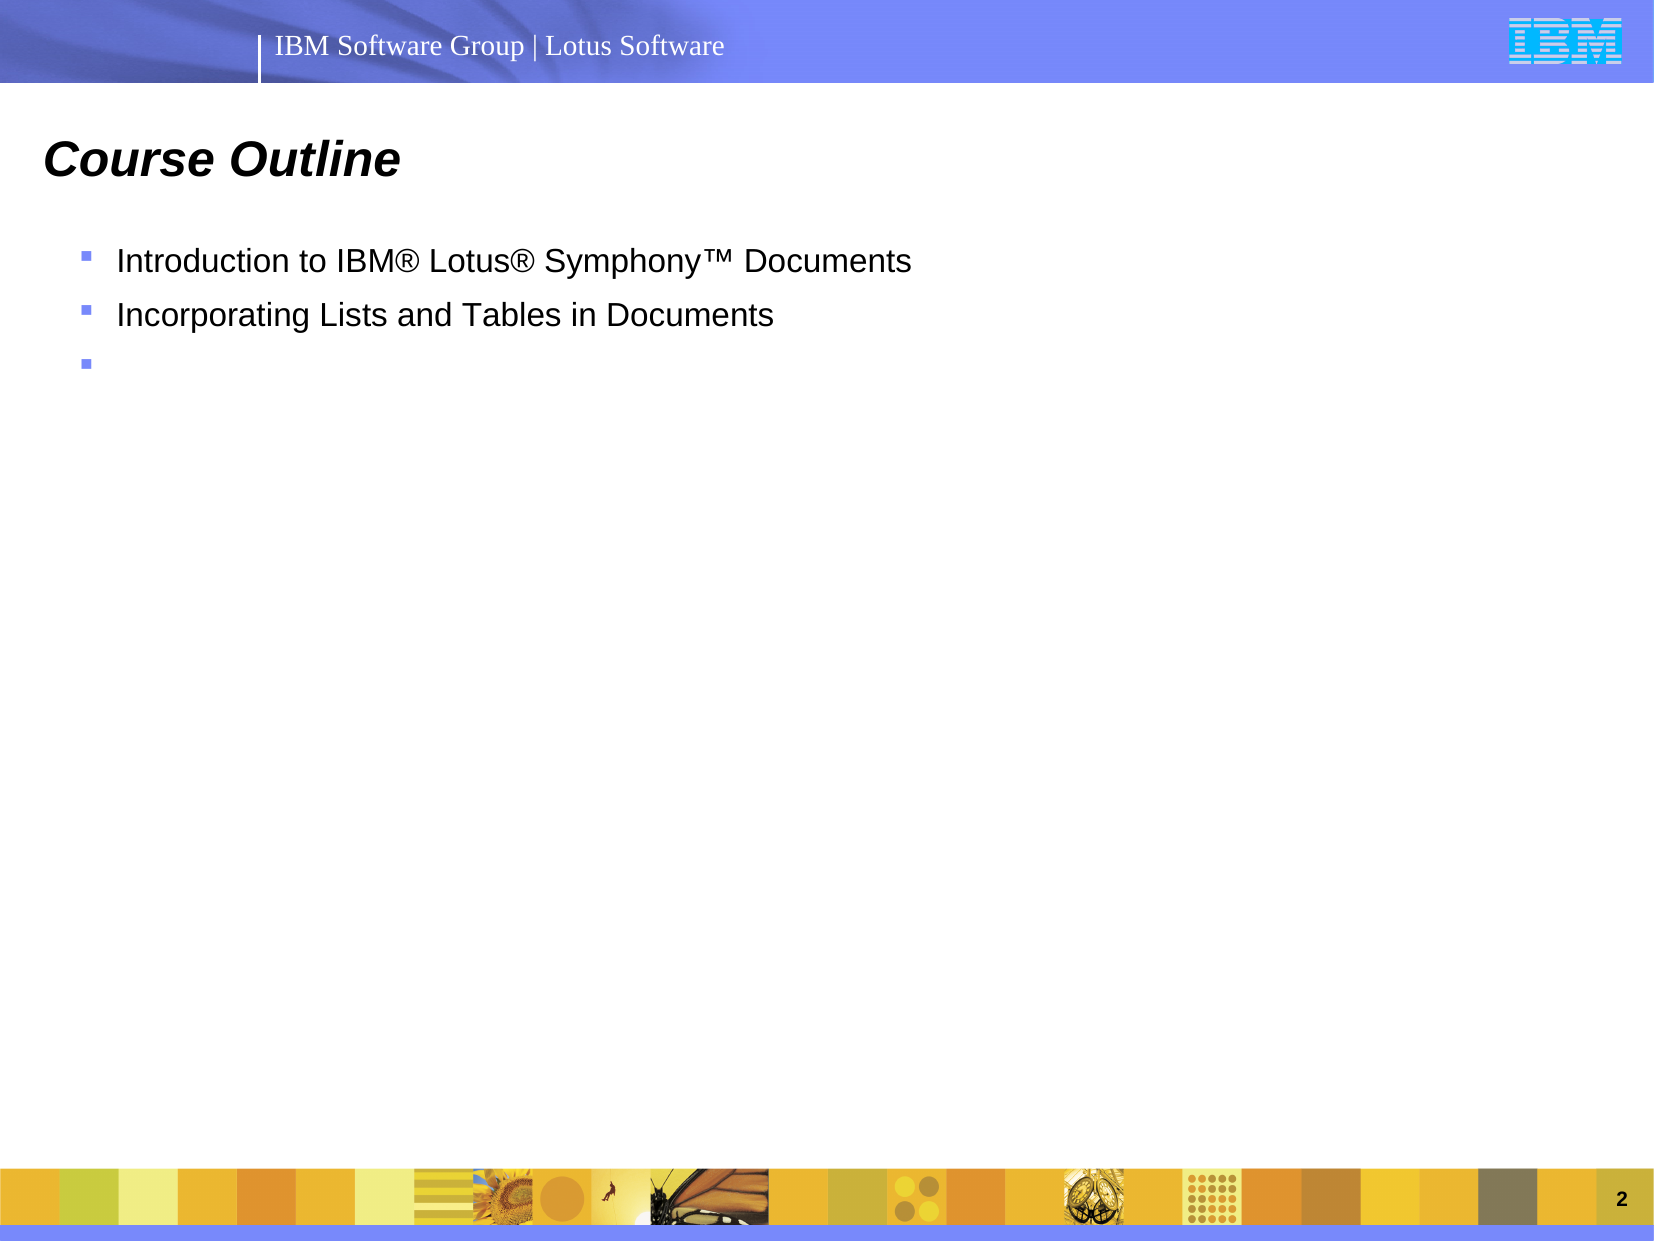

# Course Outline
Introduction to IBM® Lotus® Symphony™ Documents
Incorporating Lists and Tables in Documents
2